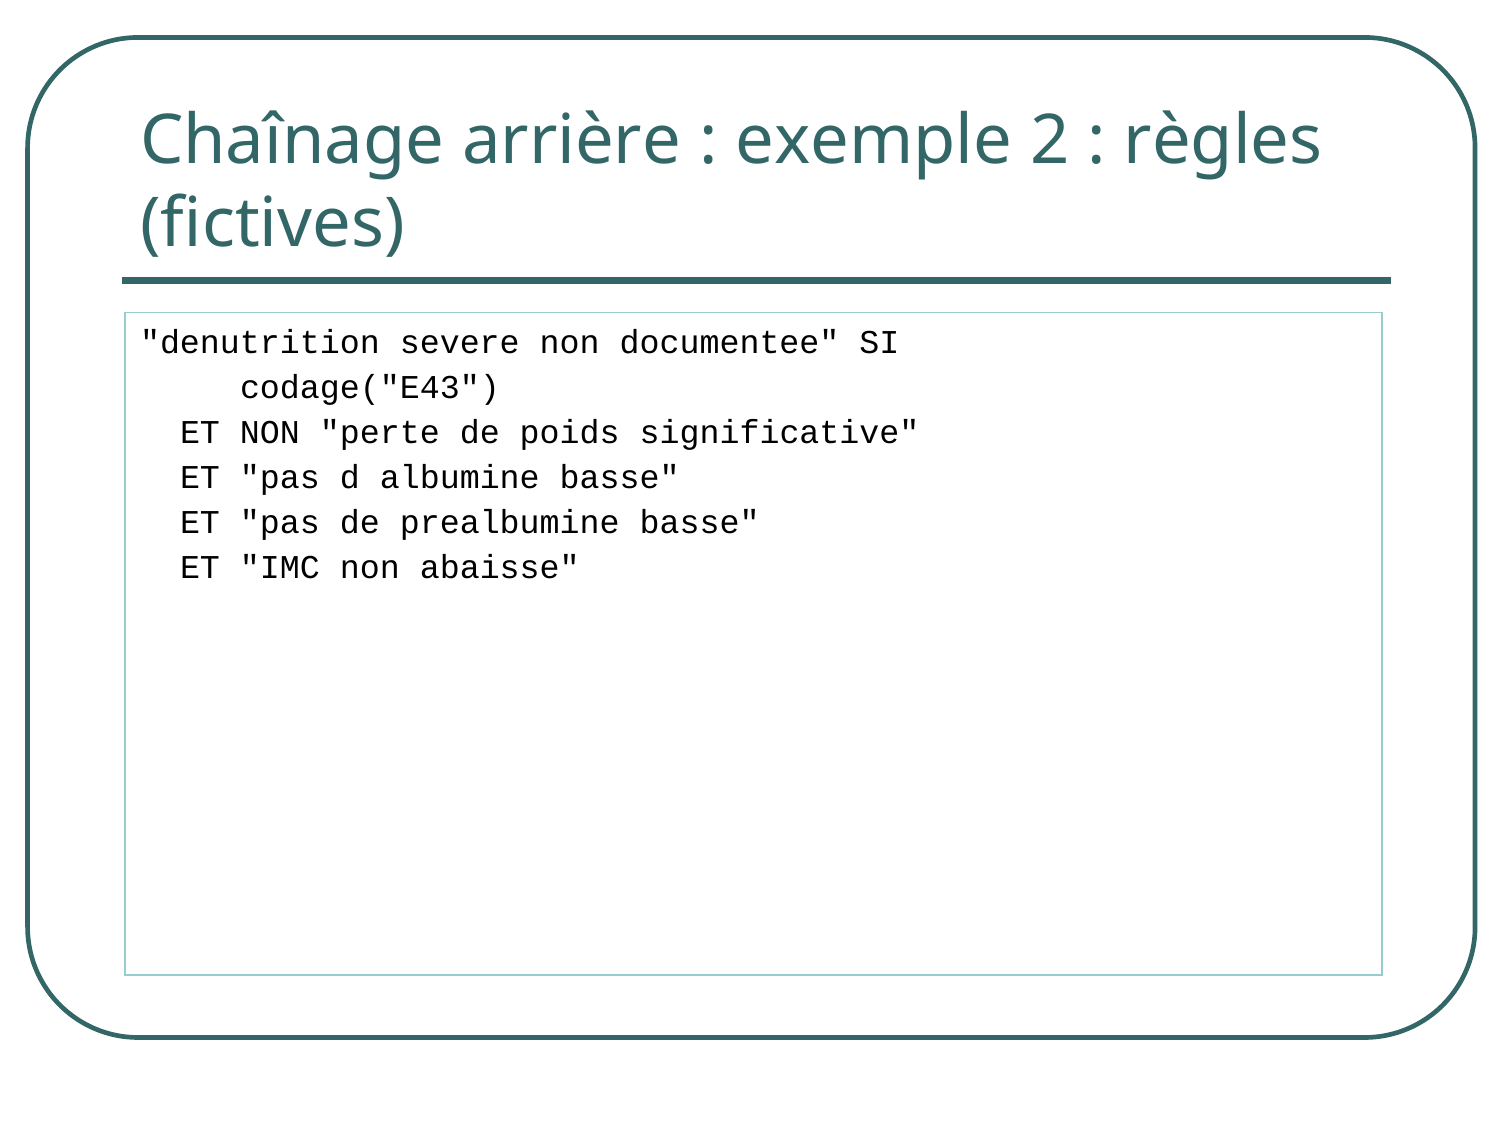

# Chaînage arrière : exemple 2 : règles (fictives)
"denutrition severe non documentee" SI
 codage("E43")
 ET NON "perte de poids significative"
 ET "pas d albumine basse"
 ET "pas de prealbumine basse"
 ET "IMC non abaisse"